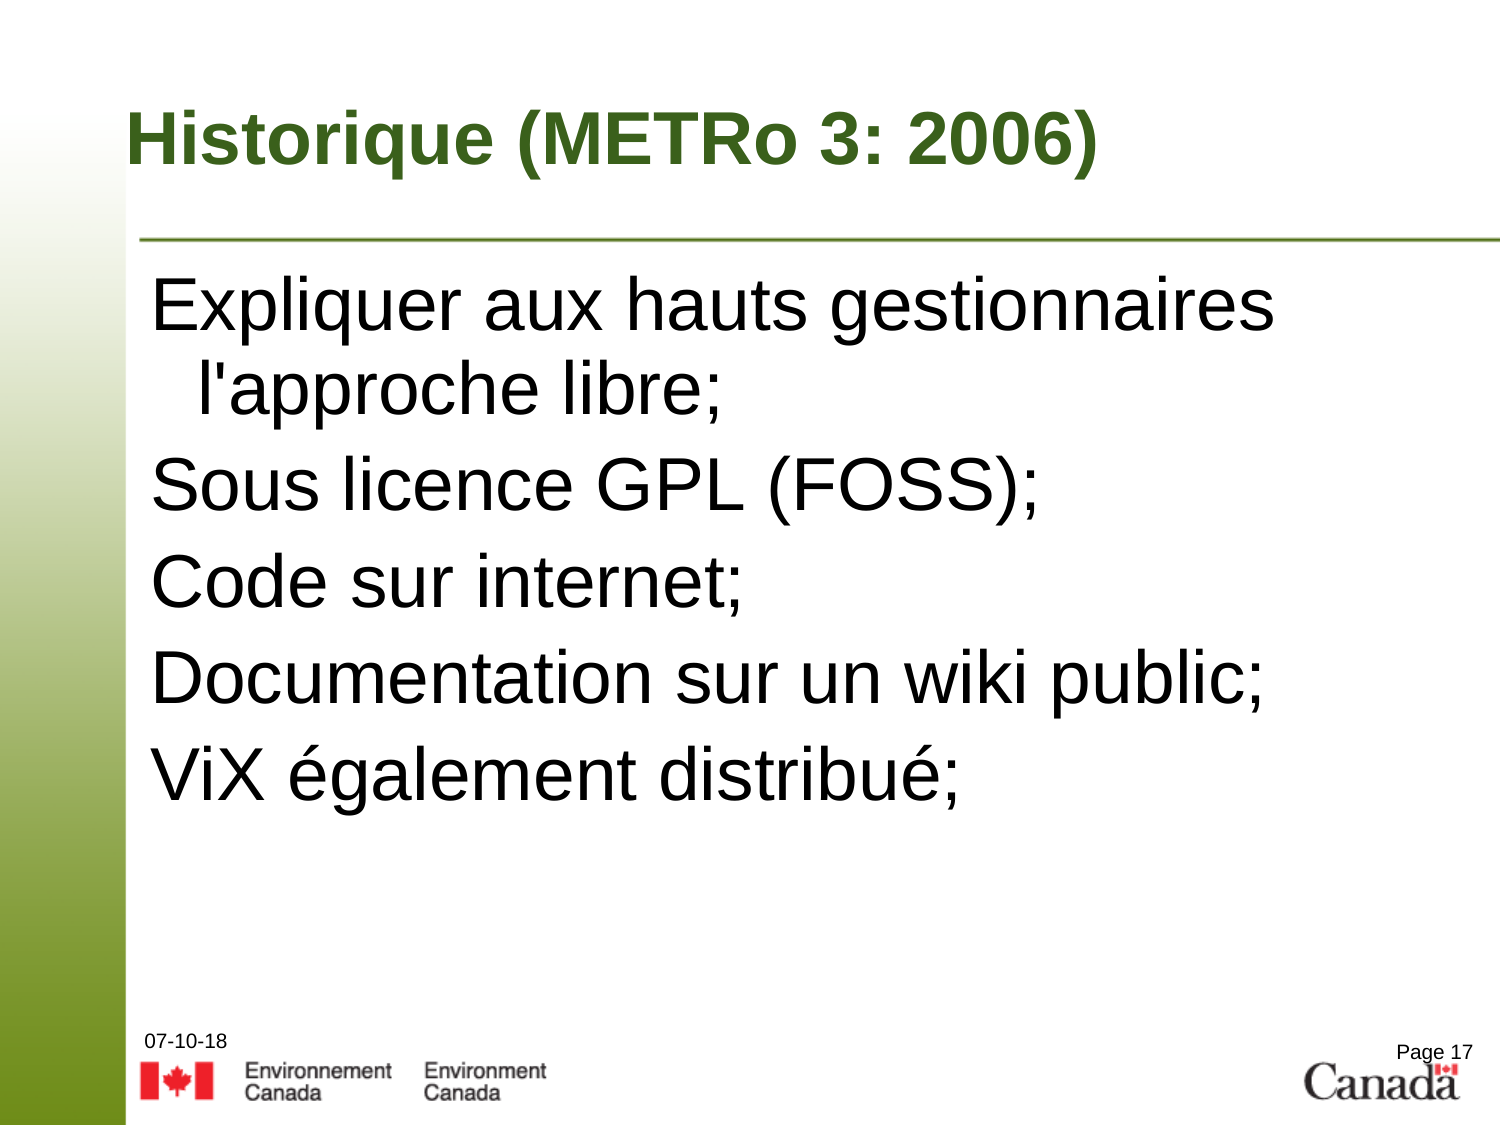

# Historique (METRo 3: 2006)
Expliquer aux hauts gestionnaires l'approche libre;
Sous licence GPL (FOSS);
Code sur internet;
Documentation sur un wiki public;
ViX également distribué;